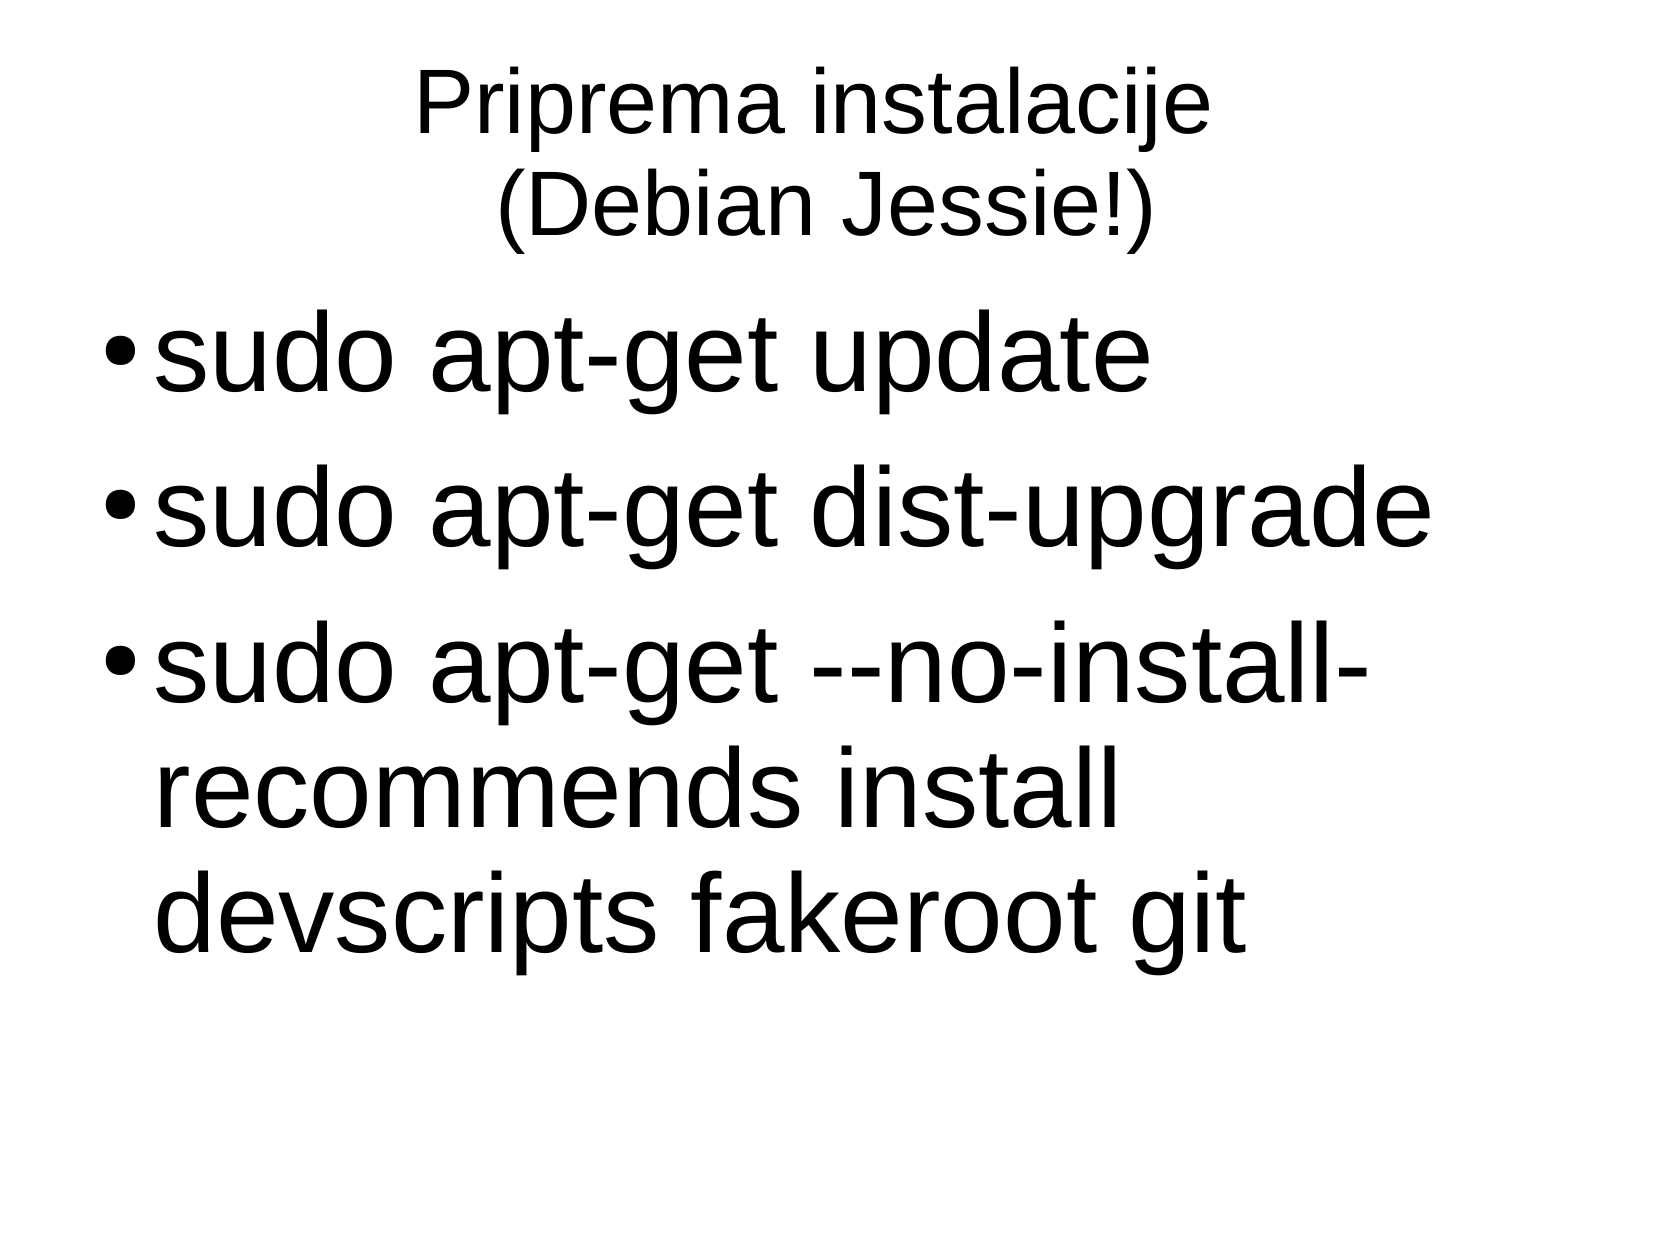

# Priprema instalacije (Debian Jessie!)
sudo apt-get update
sudo apt-get dist-upgrade
sudo apt-get --no-install-recommends install devscripts fakeroot git